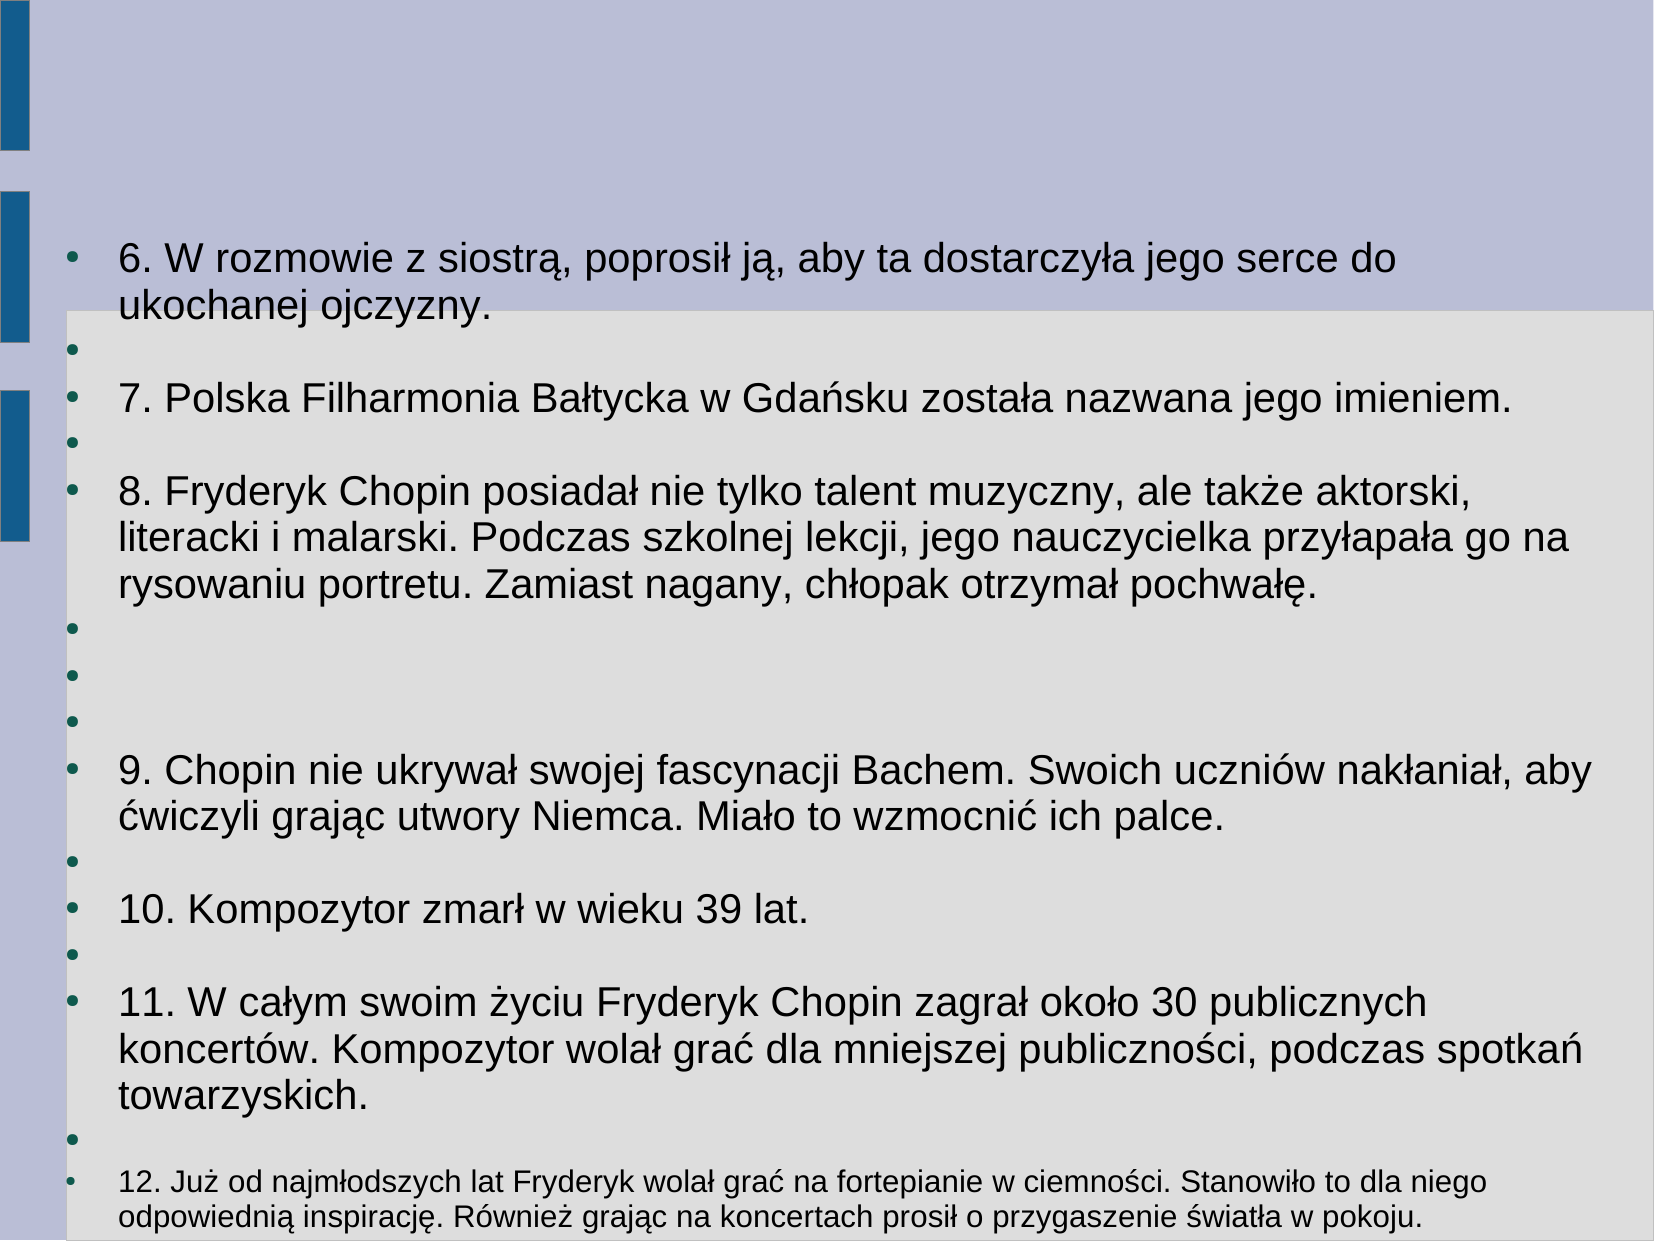

#
6. W rozmowie z siostrą, poprosił ją, aby ta dostarczyła jego serce do ukochanej ojczyzny.
7. Polska Filharmonia Bałtycka w Gdańsku została nazwana jego imieniem.
8. Fryderyk Chopin posiadał nie tylko talent muzyczny, ale także aktorski, literacki i malarski. Podczas szkolnej lekcji, jego nauczycielka przyłapała go na rysowaniu portretu. Zamiast nagany, chłopak otrzymał pochwałę.
9. Chopin nie ukrywał swojej fascynacji Bachem. Swoich uczniów nakłaniał, aby ćwiczyli grając utwory Niemca. Miało to wzmocnić ich palce.
10. Kompozytor zmarł w wieku 39 lat.
11. W całym swoim życiu Fryderyk Chopin zagrał około 30 publicznych koncertów. Kompozytor wolał grać dla mniejszej publiczności, podczas spotkań towarzyskich.
12. Już od najmłodszych lat Fryderyk wolał grać na fortepianie w ciemności. Stanowiło to dla niego odpowiednią inspirację. Również grając na koncertach prosił o przygaszenie światła w pokoju.